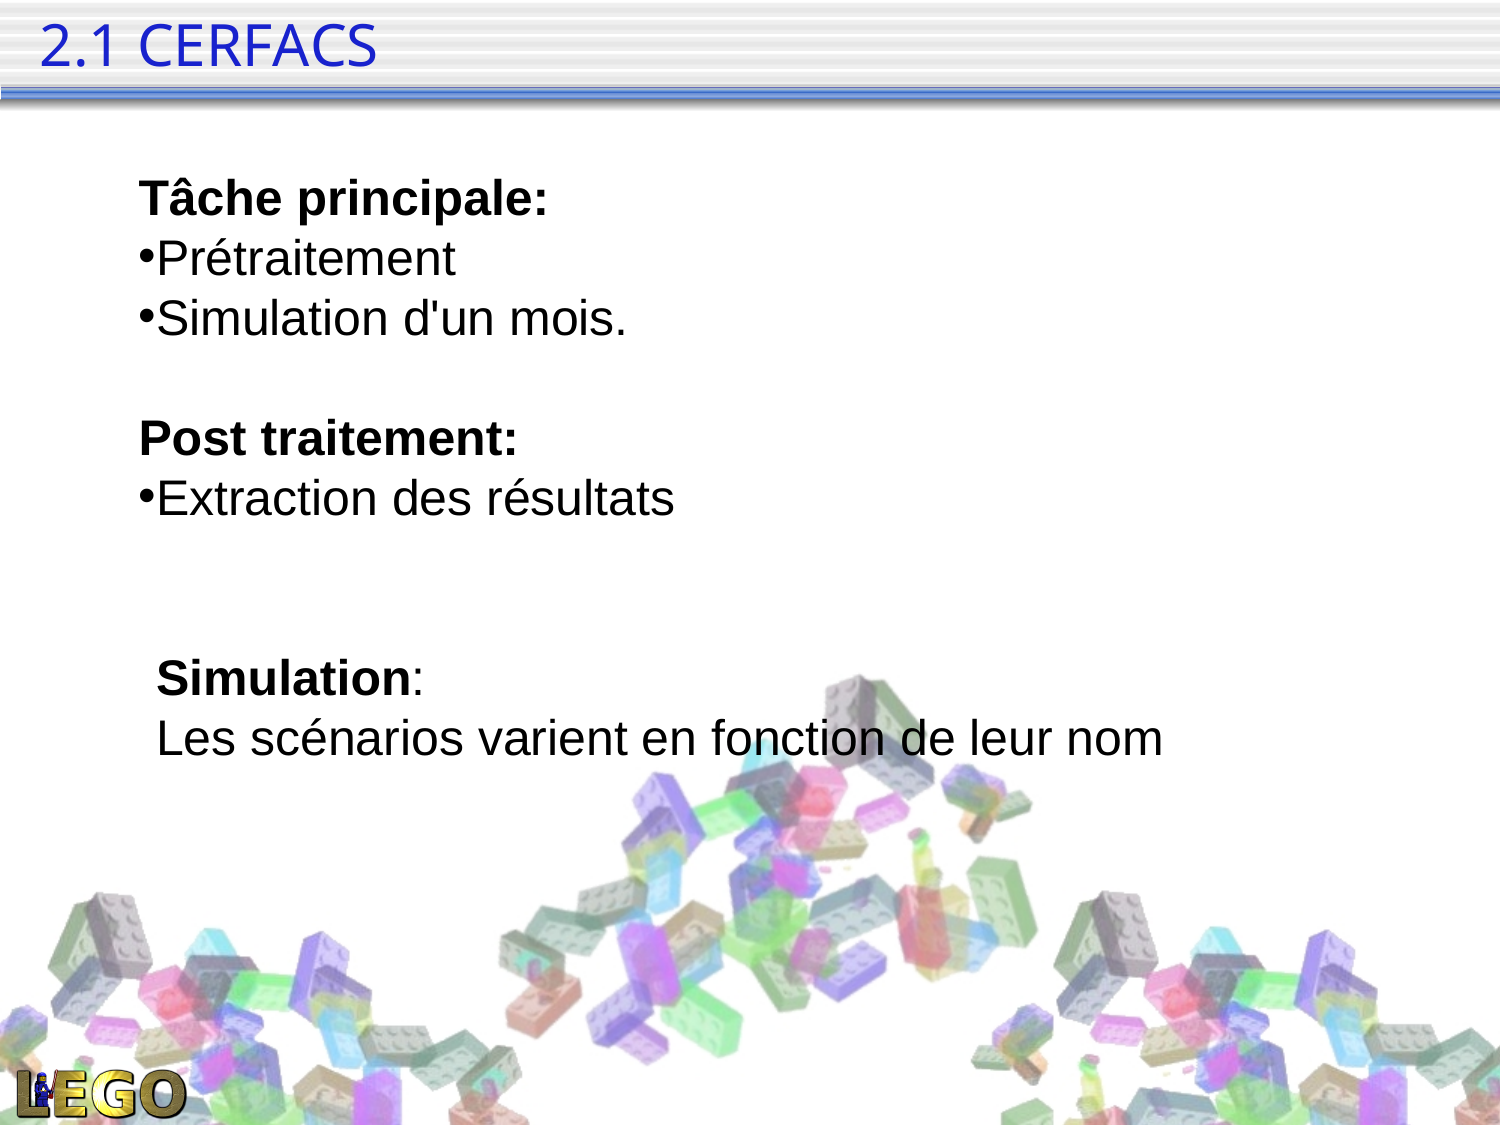

# 2.1 CERFACS
Tâche principale:
Prétraitement
Simulation d'un mois.
Post traitement:
Extraction des résultats
Simulation:
Les scénarios varient en fonction de leur nom